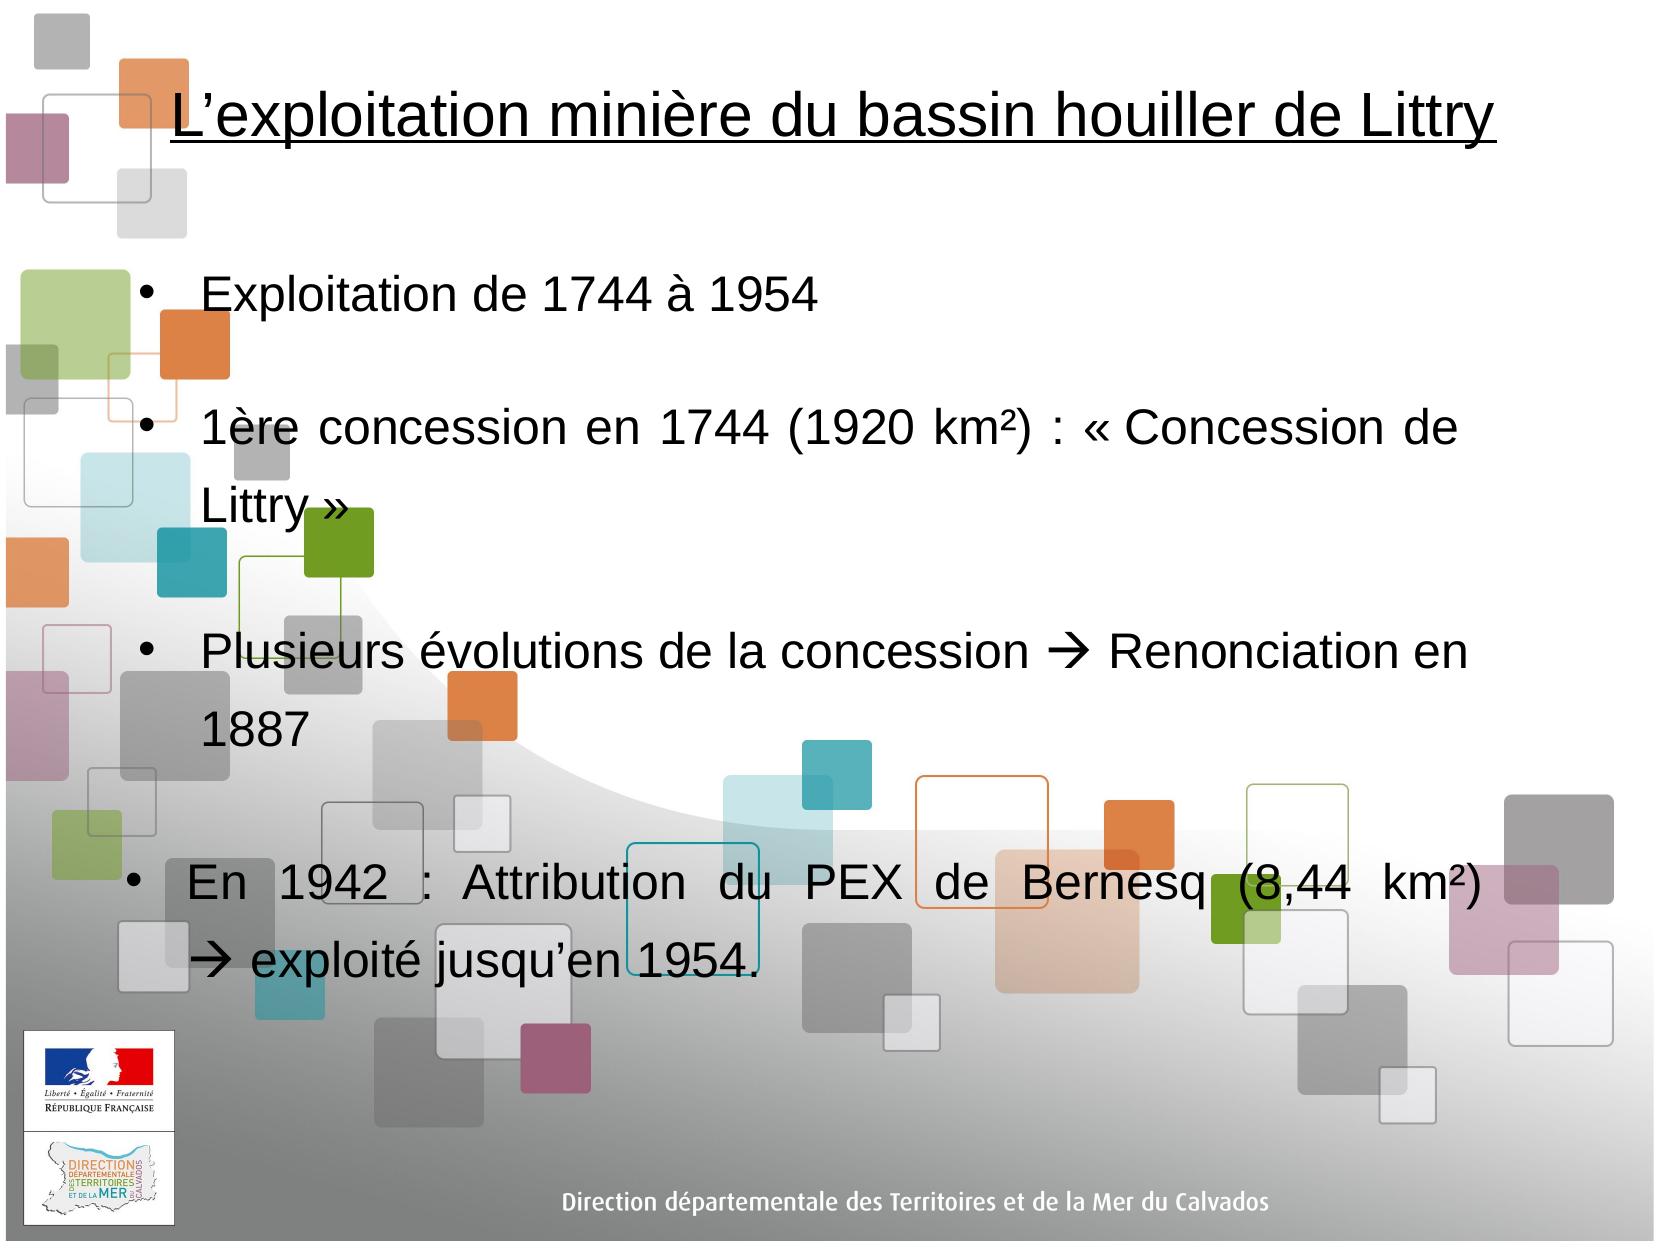

L’exploitation minière du bassin houiller de Littry
#
Exploitation de 1744 à 1954
1ère concession en 1744 (1920 km²) : « Concession de Littry »
Plusieurs évolutions de la concession  Renonciation en 1887
En 1942 : Attribution du PEX de Bernesq (8,44 km²) 
 exploité jusqu’en 1954.